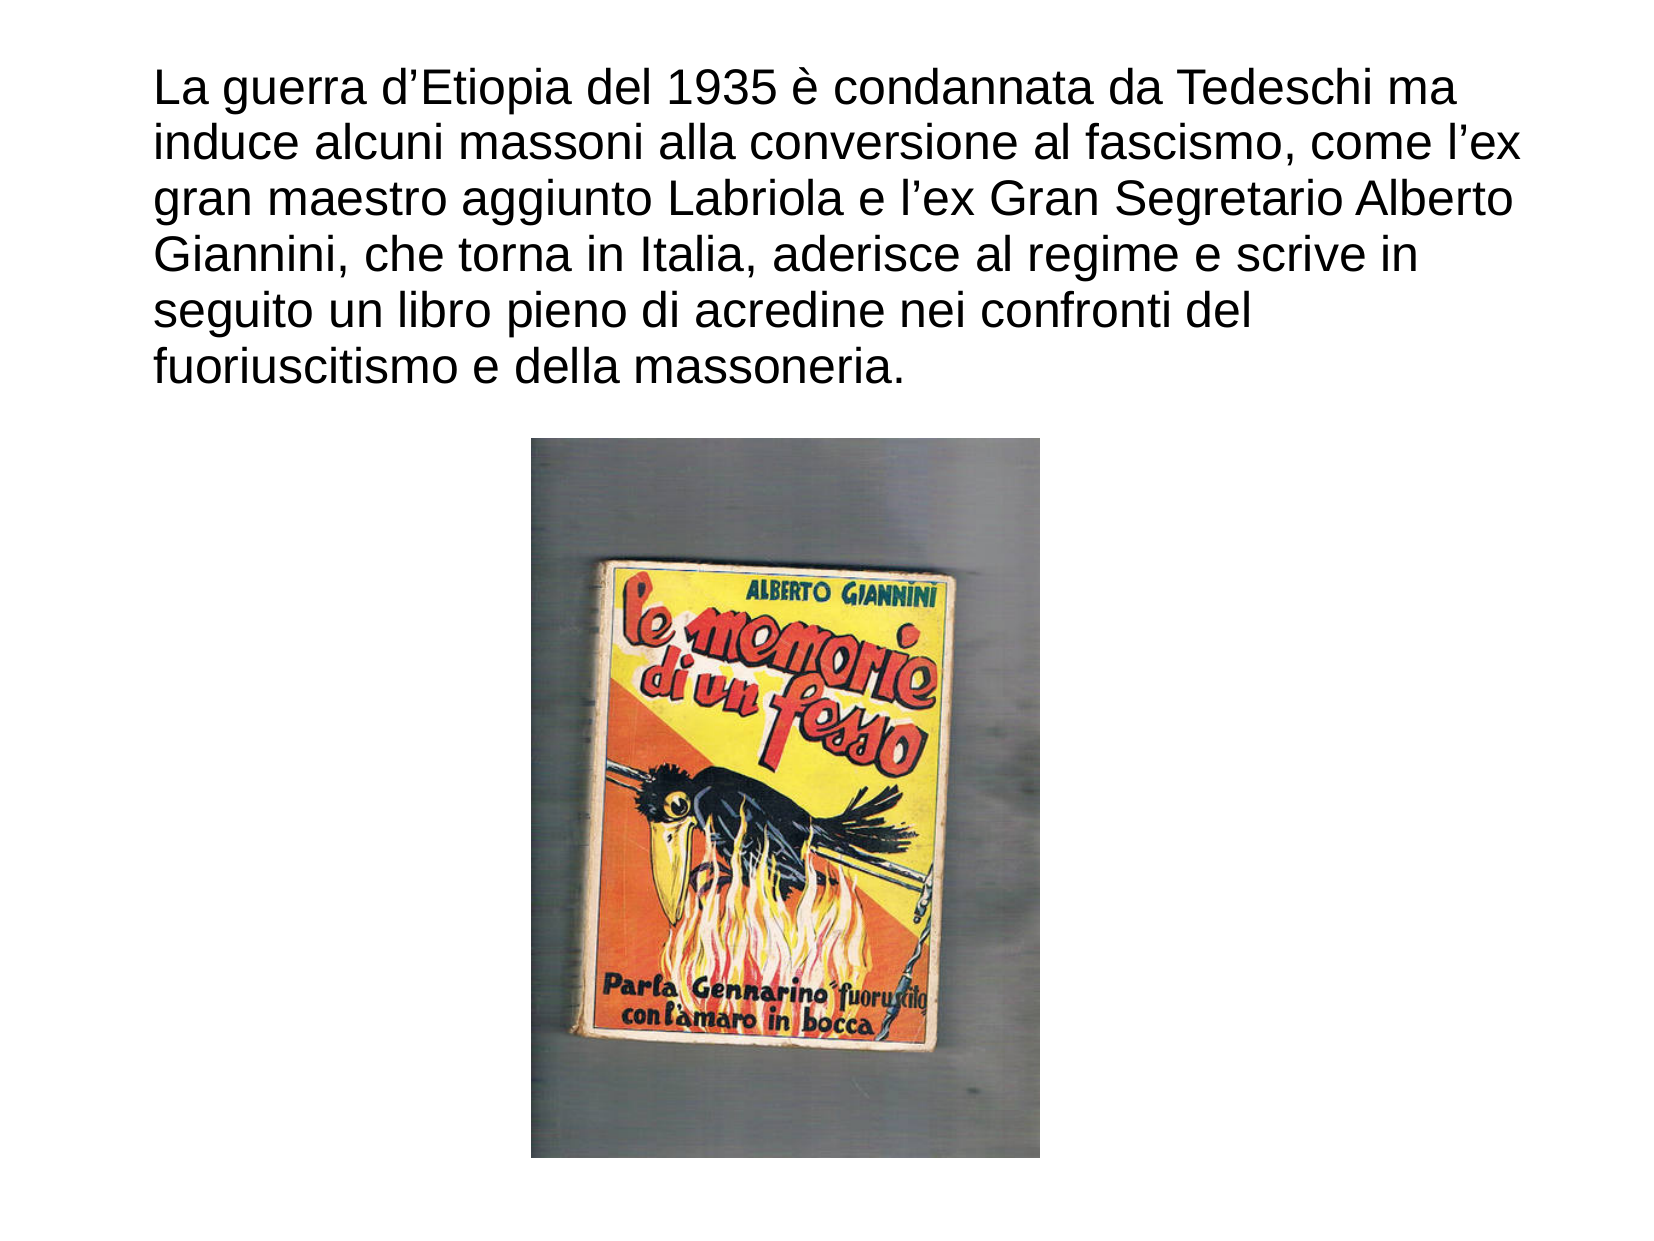

# La guerra d’Etiopia del 1935 è condannata da Tedeschi ma induce alcuni massoni alla conversione al fascismo, come l’ex gran maestro aggiunto Labriola e l’ex Gran Segretario Alberto Giannini, che torna in Italia, aderisce al regime e scrive in seguito un libro pieno di acredine nei confronti del fuoriuscitismo e della massoneria.